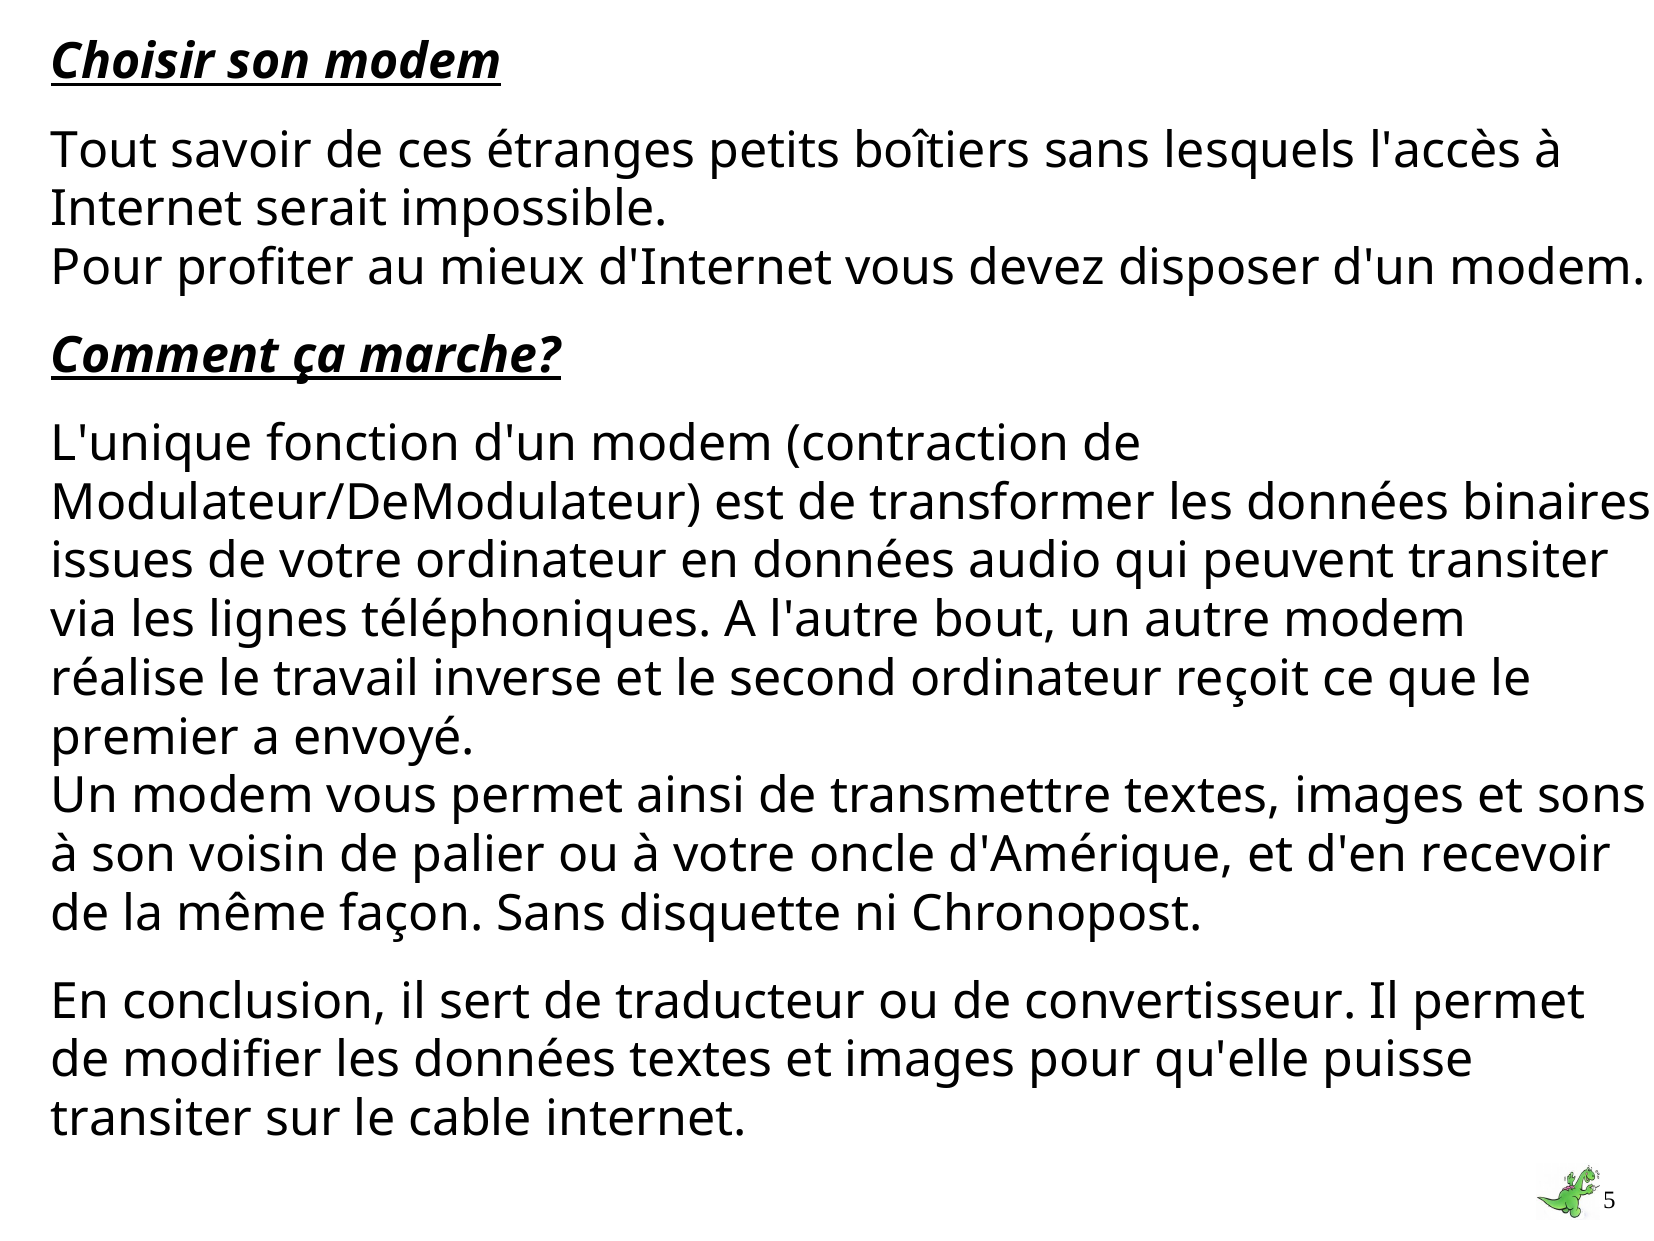

Choisir son modem
Tout savoir de ces étranges petits boîtiers sans lesquels l'accès à
Internet serait impossible.
Pour profiter au mieux d'Internet vous devez disposer d'un modem.
Comment ça marche?
L'unique fonction d'un modem (contraction de
Modulateur/DeModulateur) est de transformer les données binaires
issues de votre ordinateur en données audio qui peuvent transiter
via les lignes téléphoniques. A l'autre bout, un autre modem
réalise le travail inverse et le second ordinateur reçoit ce que le
premier a envoyé.
Un modem vous permet ainsi de transmettre textes, images et sons
à son voisin de palier ou à votre oncle d'Amérique, et d'en recevoir
de la même façon. Sans disquette ni Chronopost.
En conclusion, il sert de traducteur ou de convertisseur. Il permet
de modifier les données textes et images pour qu'elle puisse
transiter sur le cable internet.
5